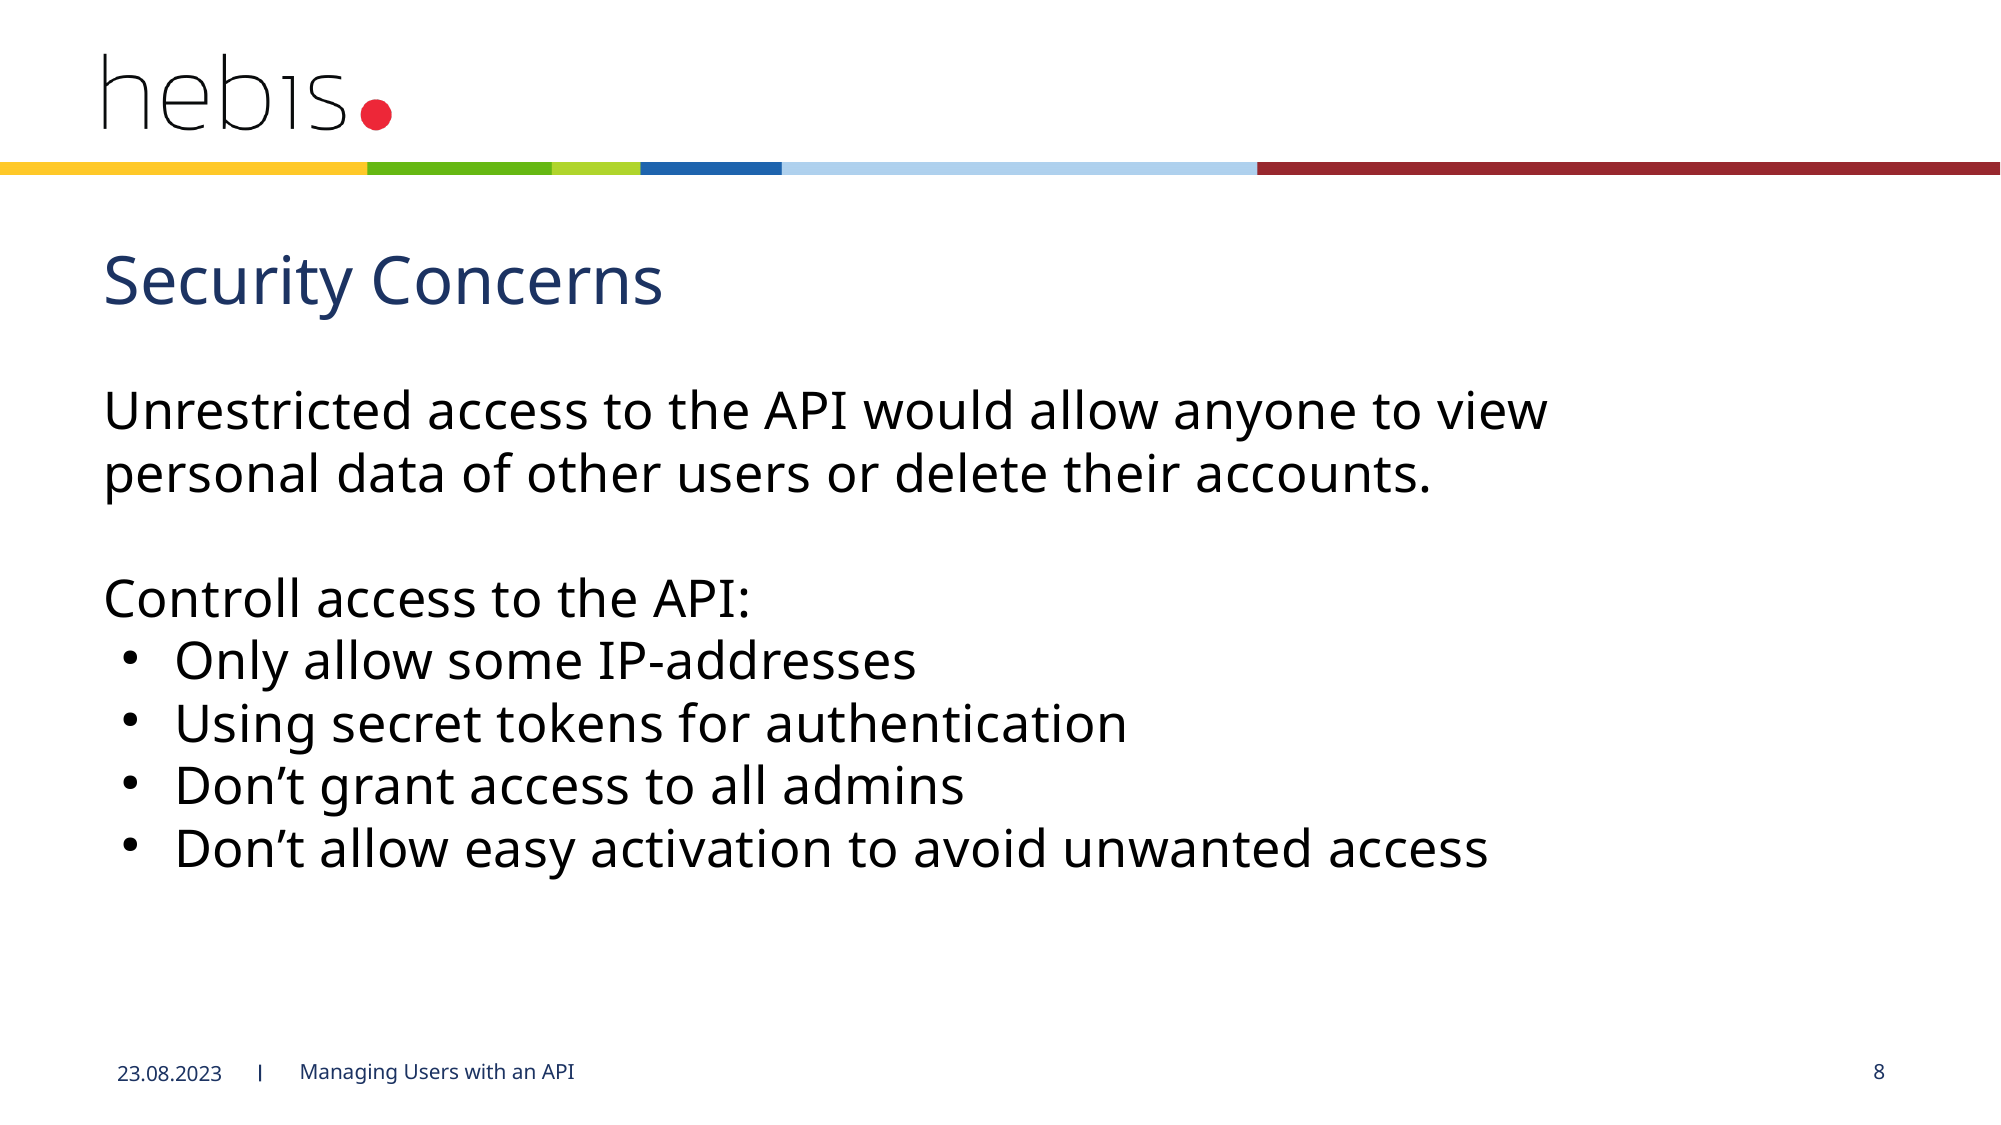

Security Concerns
# Unrestricted access to the API would allow anyone to view personal data of other users or delete their accounts.
Controll access to the API:
Only allow some IP-addresses
Using secret tokens for authentication
Don’t grant access to all admins
Don’t allow easy activation to avoid unwanted access
23.08.2023
Managing Users with an API
8